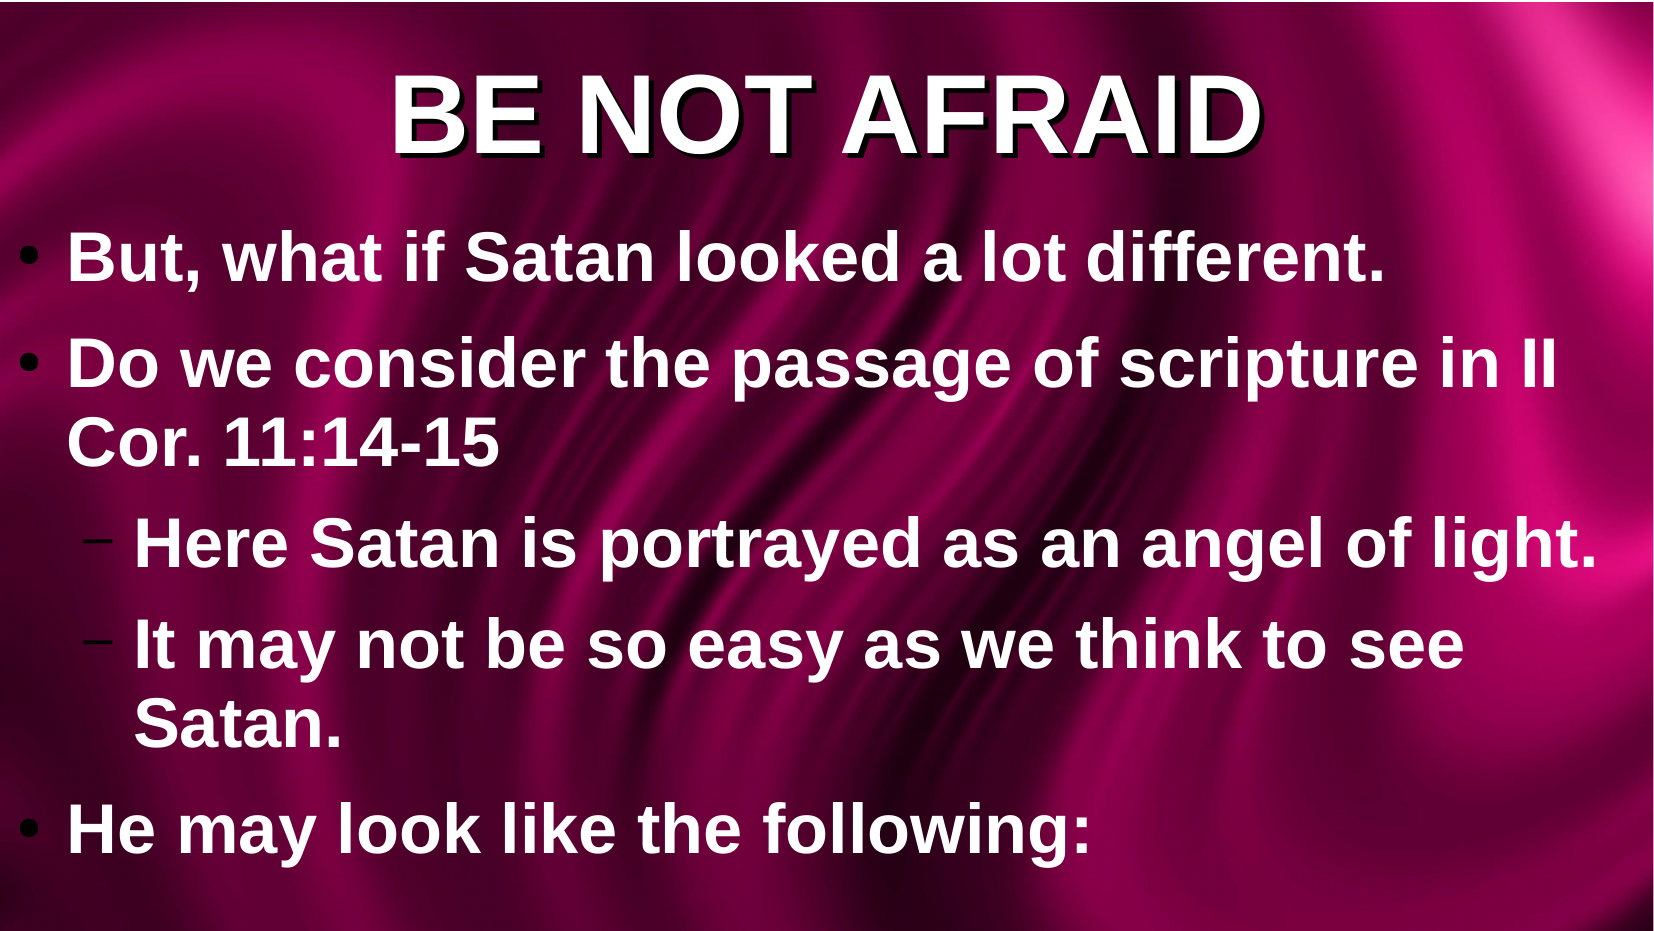

# BE NOT AFRAID
But, what if Satan looked a lot different.
Do we consider the passage of scripture in II Cor. 11:14-15
Here Satan is portrayed as an angel of light.
It may not be so easy as we think to see Satan.
He may look like the following: